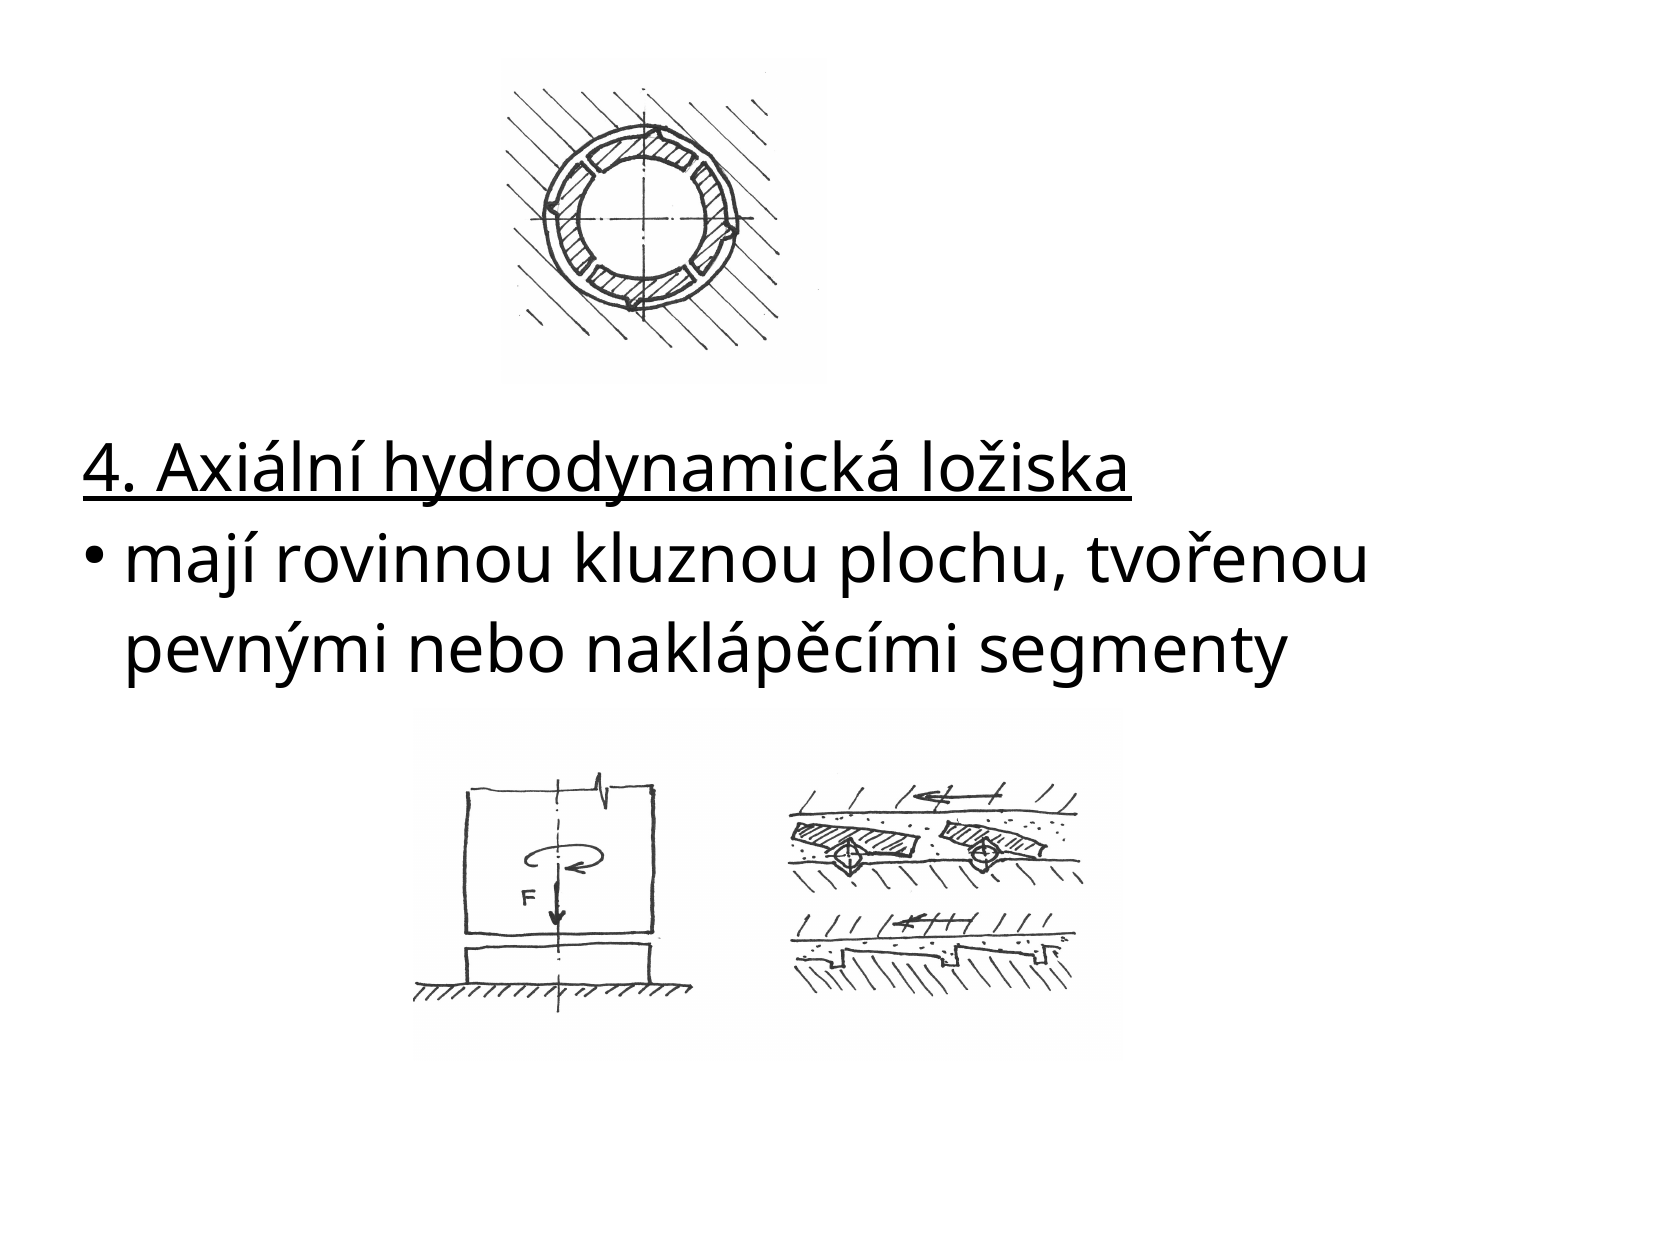

# 4. Axiální hydrodynamická ložiska
 mají rovinnou kluznou plochu, tvořenou
 pevnými nebo naklápěcími segmenty